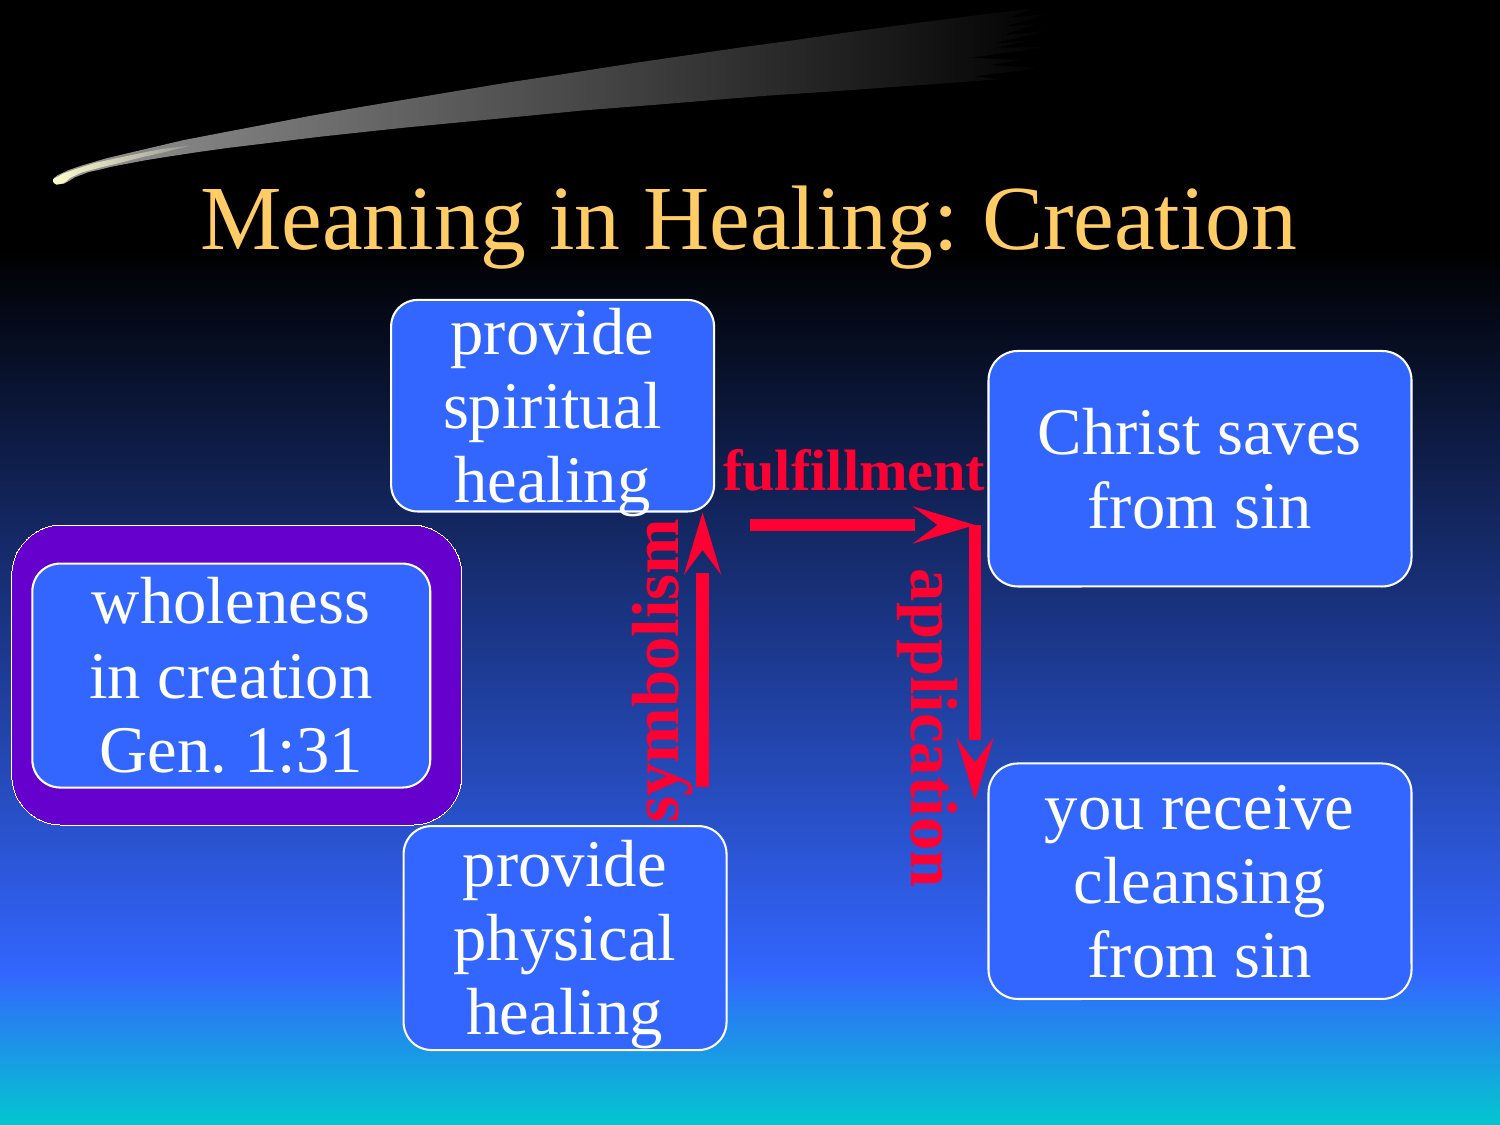

# Meaning in Healing: Creation
provide
spiritual
healing
symbolism
Christ saves
from sin
fulfillment
wholeness
in creation
Gen. 1:31
application
you receive
cleansing
from sin
provide
physical
healing